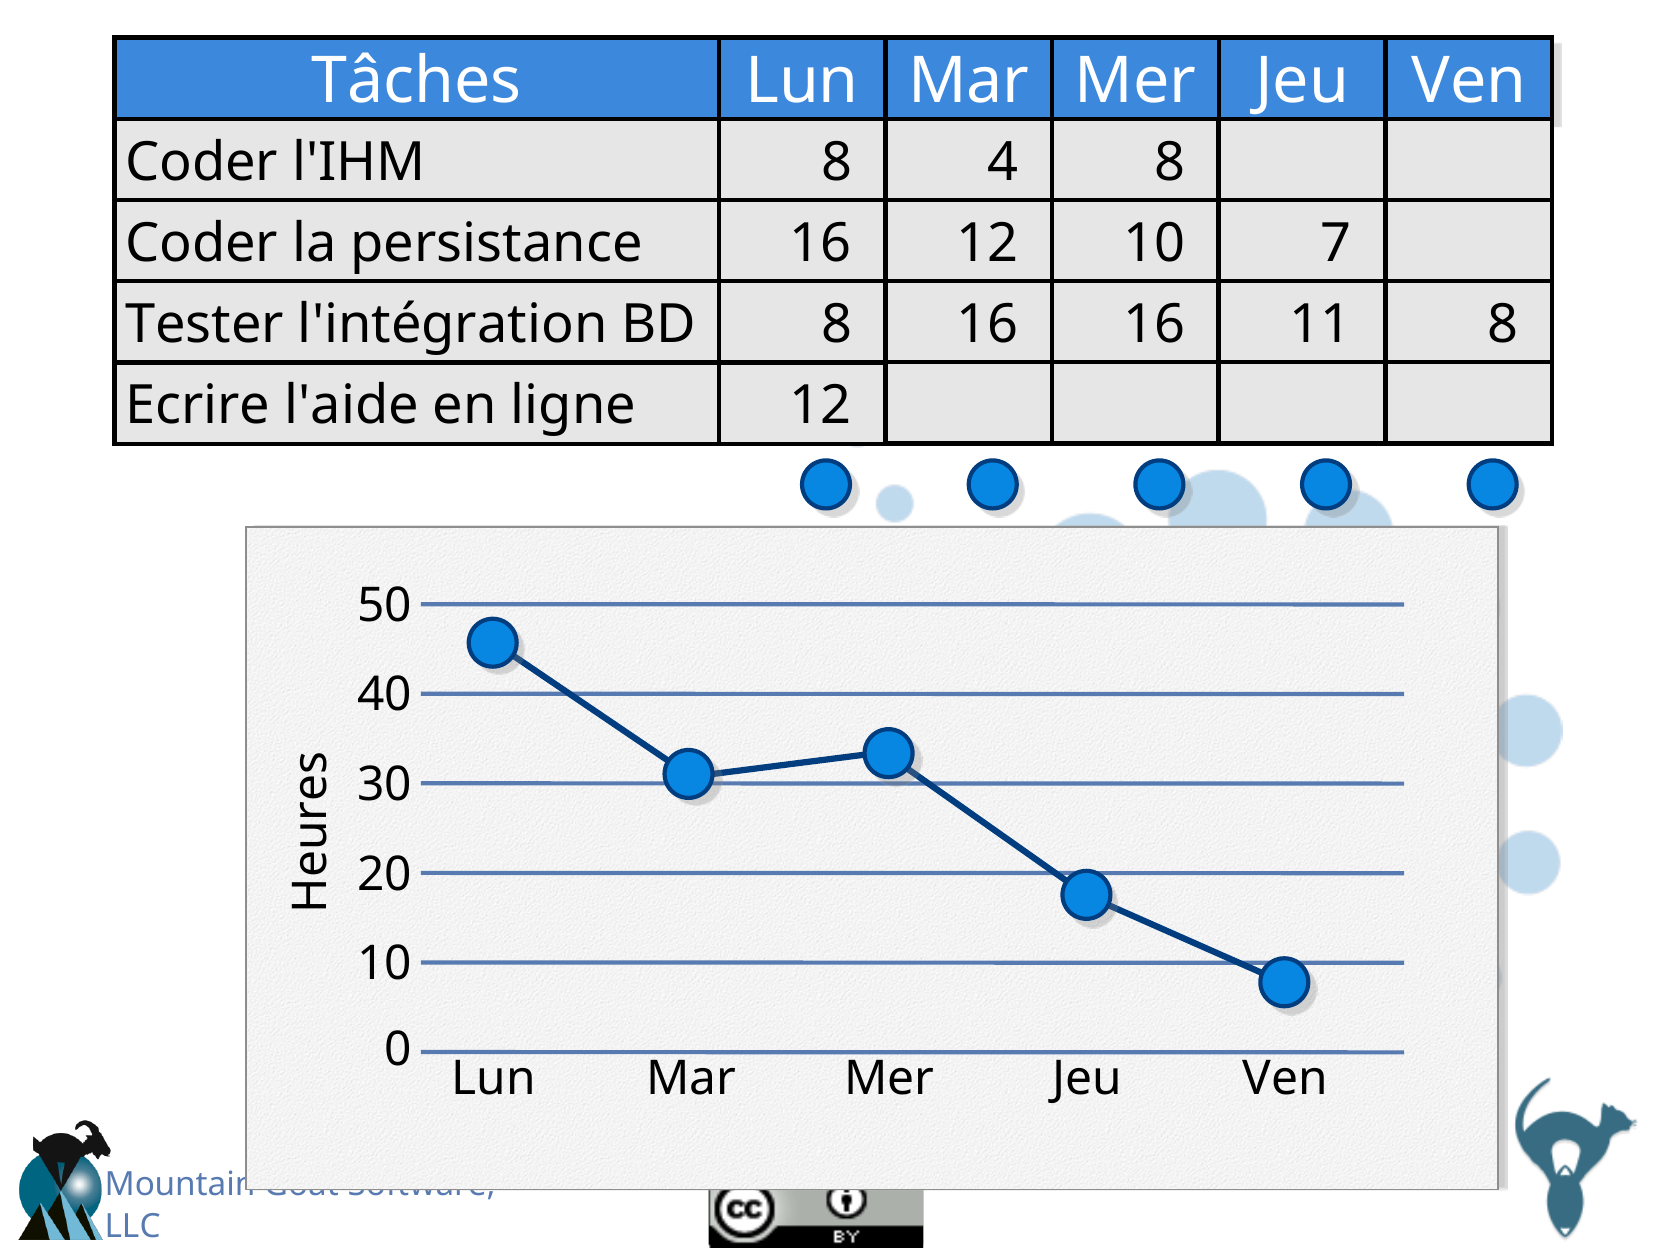

Tâches
Lun
Mar
Mer
Jeu
Ven
Coder l'IHM
8
4
12
16
8
10
16
7
11
8
Coder la persistance
16
Tester l'intégration BD
8
Ecrire l'aide en ligne
12
50
40
30
Heures
20
10
0
Lun
Mar
Mer
Jeu
Ven